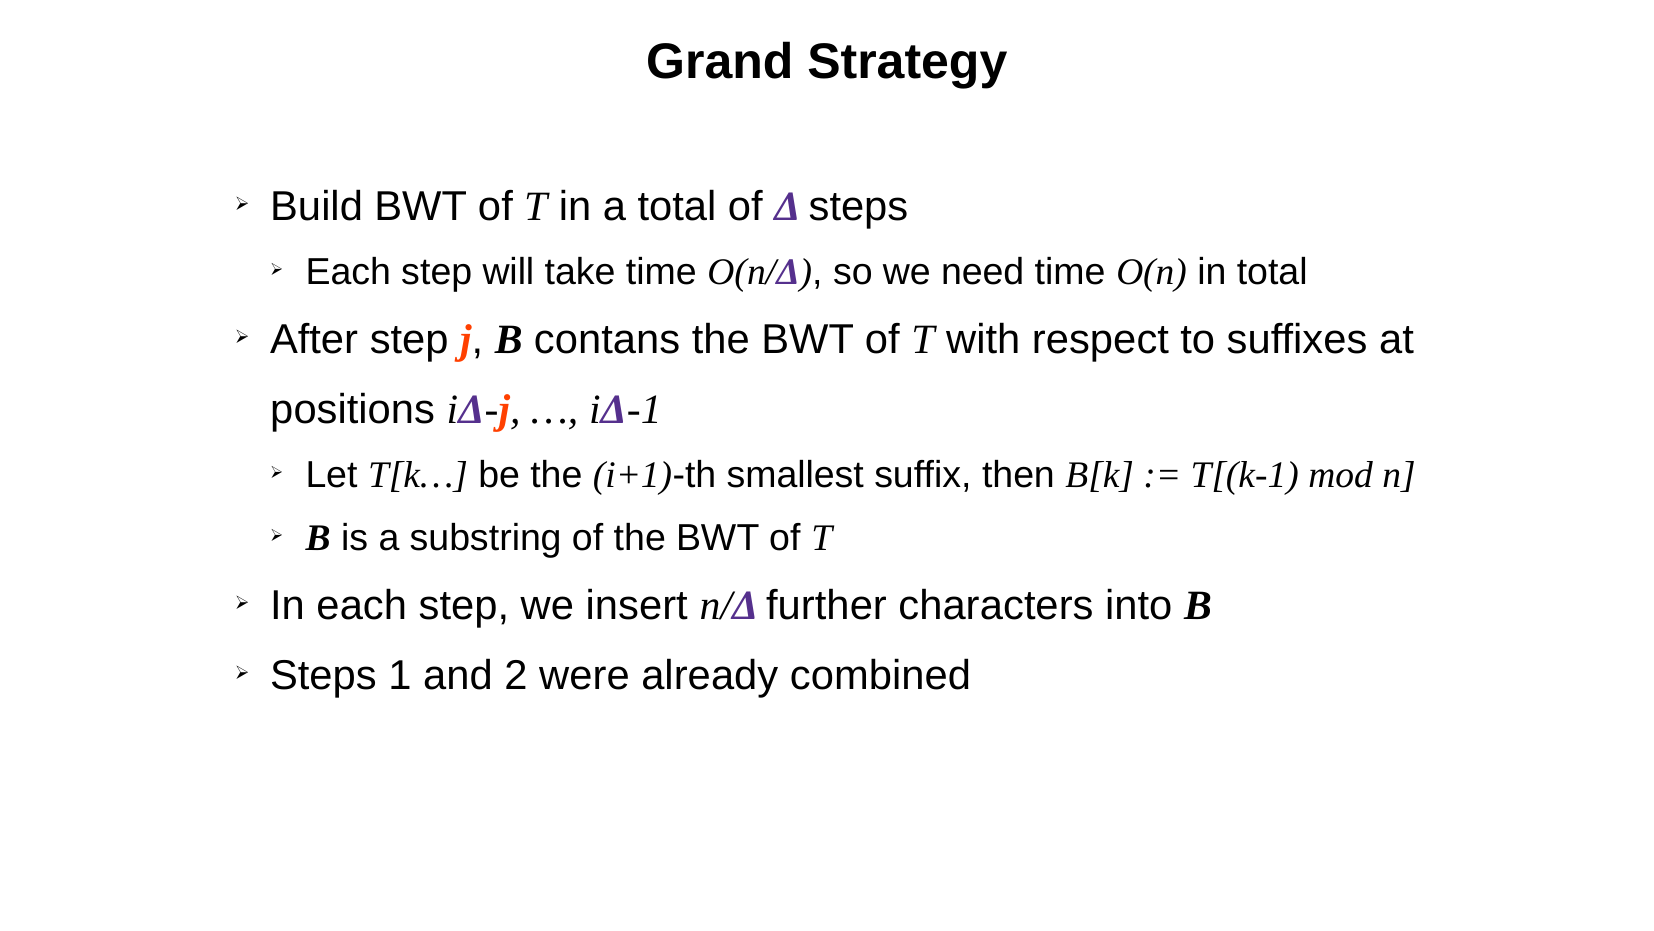

Grand Strategy
Build BWT of T in a total of Δ steps
Each step will take time O(n/Δ), so we need time O(n) in total
After step j, B contans the BWT of T with respect to suffixes at positions iΔ-j, …, iΔ-1
Let T[k…] be the (i+1)-th smallest suffix, then B[k] := T[(k-1) mod n]
B is a substring of the BWT of T
In each step, we insert n/Δ further characters into B
Steps 1 and 2 were already combined